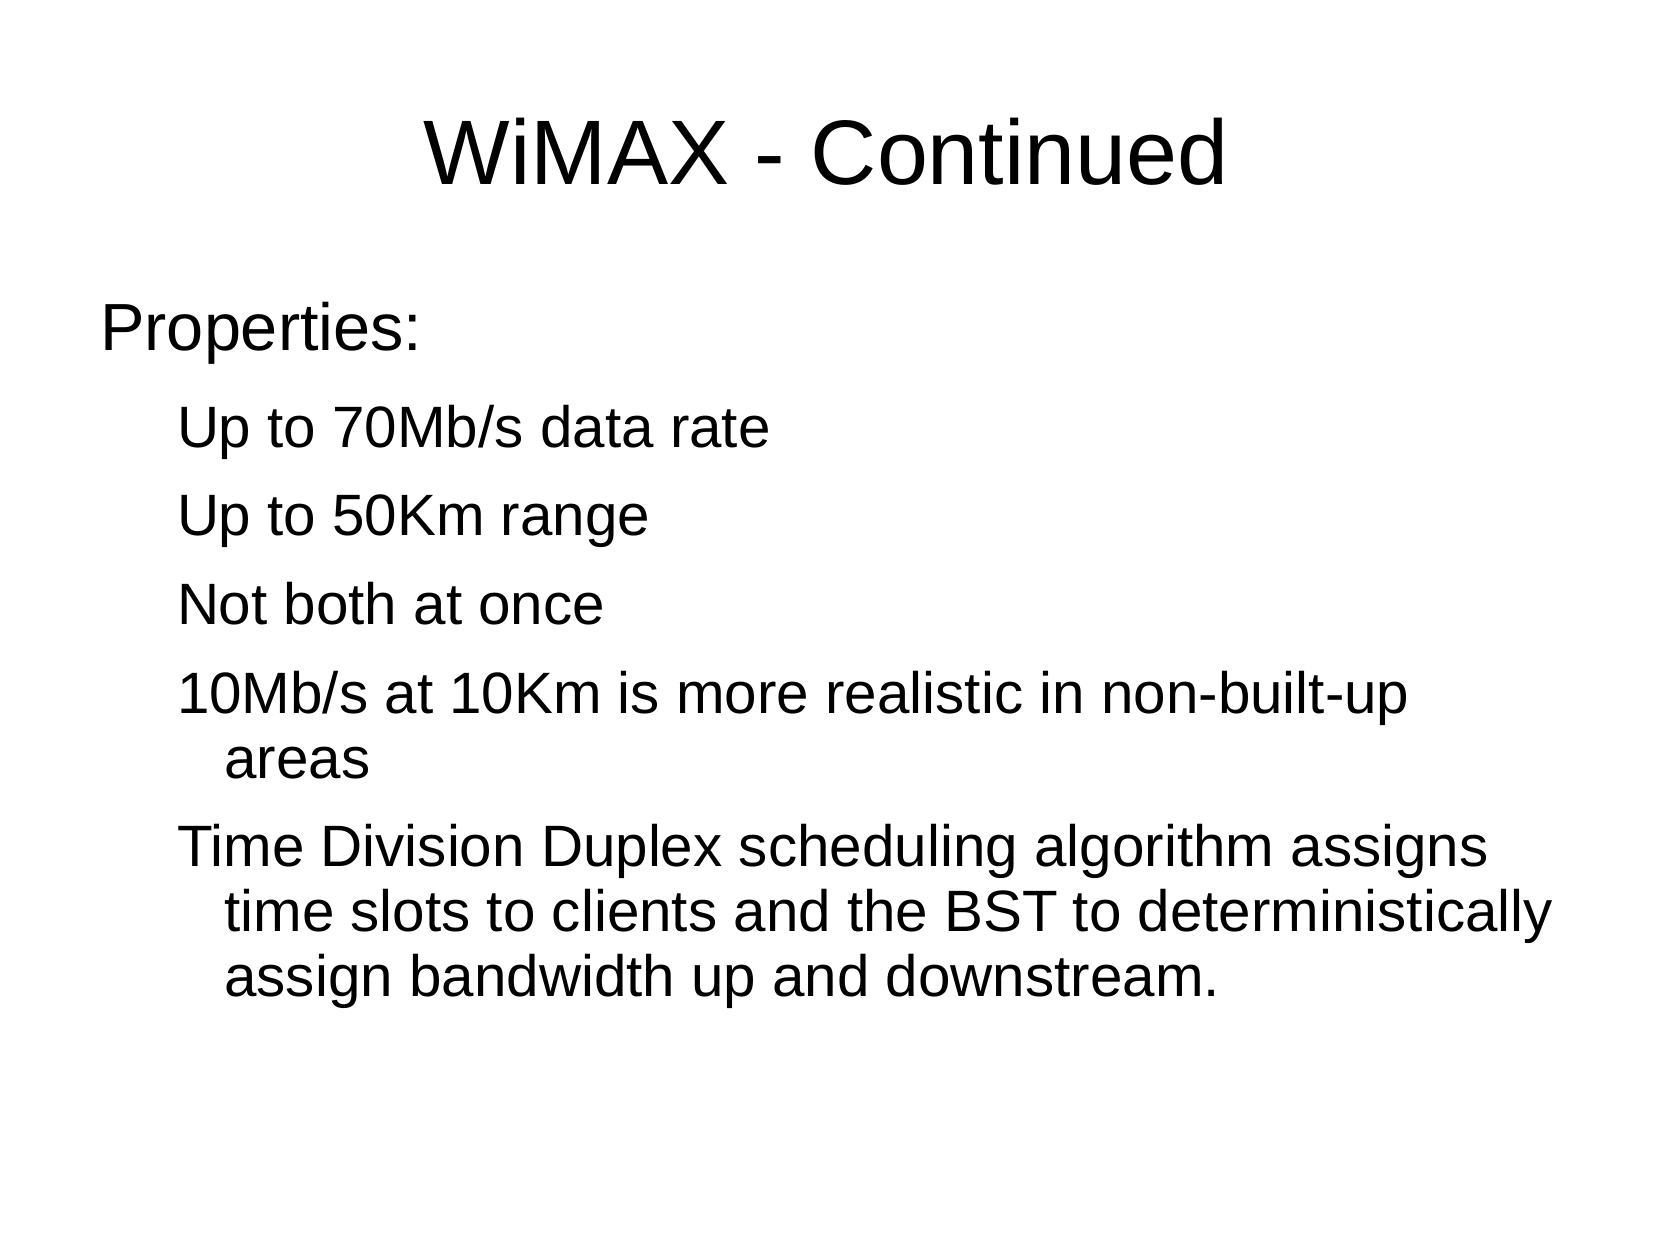

# WiMAX - Continued
Properties:
Up to 70Mb/s data rate
Up to 50Km range
Not both at once
10Mb/s at 10Km is more realistic in non-built-up areas
Time Division Duplex scheduling algorithm assigns time slots to clients and the BST to deterministically assign bandwidth up and downstream.